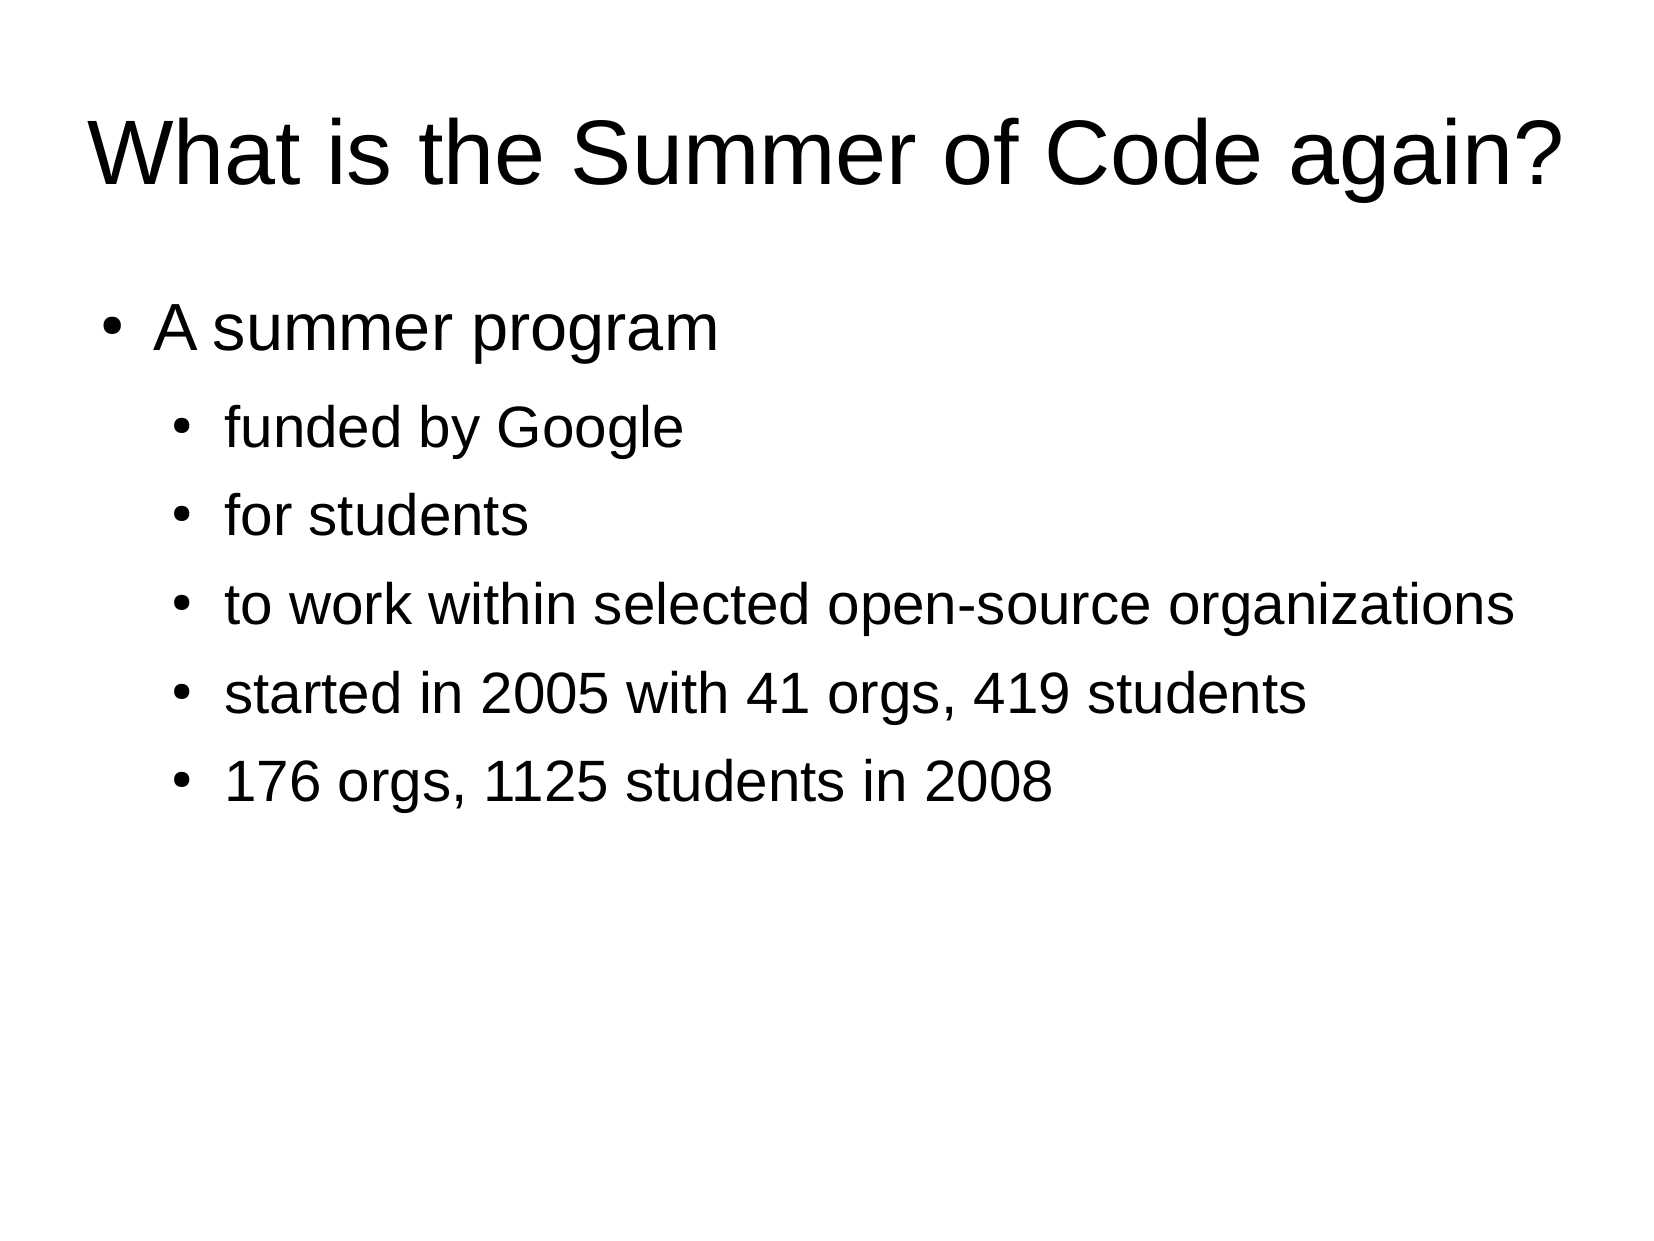

# What is the Summer of Code again?
A summer program
funded by Google
for students
to work within selected open-source organizations
started in 2005 with 41 orgs, 419 students
176 orgs, 1125 students in 2008